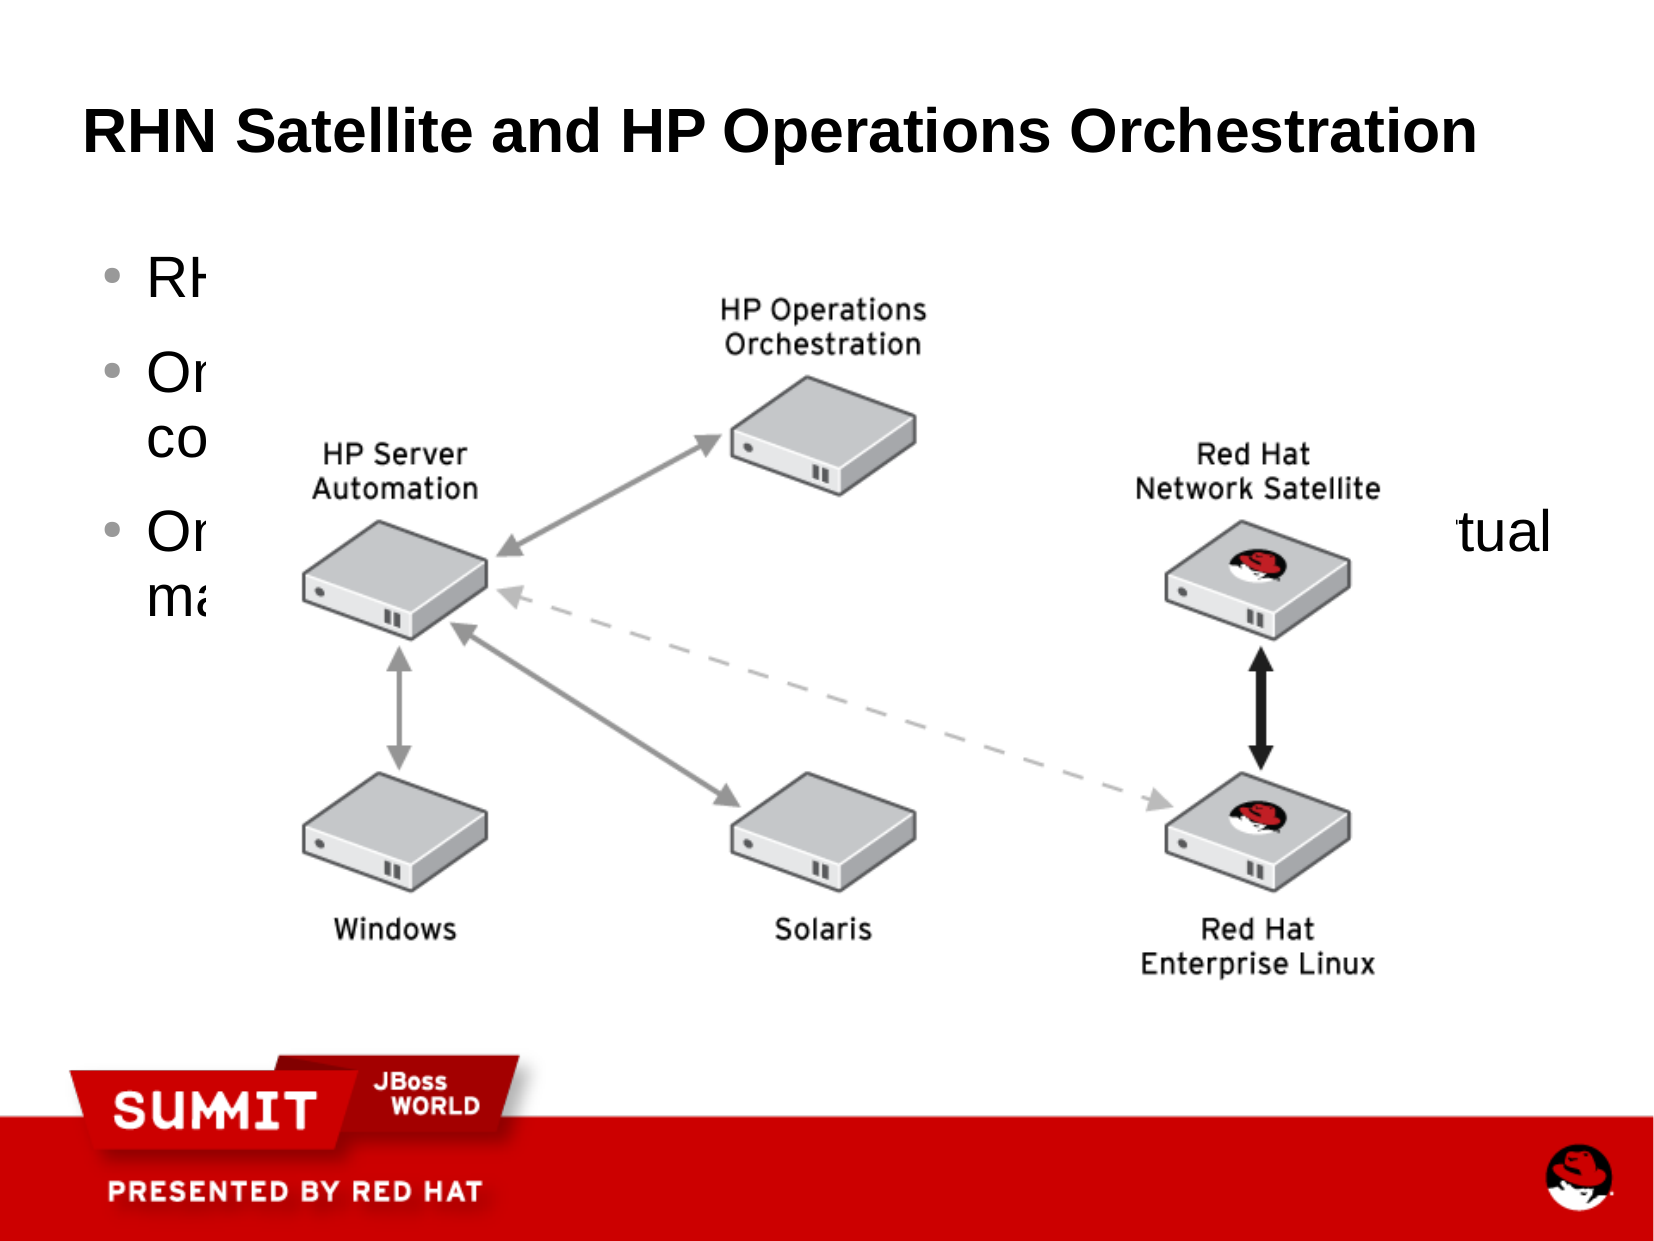

# RHN Satellite and HP Operations Orchestration
RHN Satellite can complement HP SA
Only RHN Satellite can manage subscription compliance
Only RHN Satellite can provision KVM or RHEV virtual machines